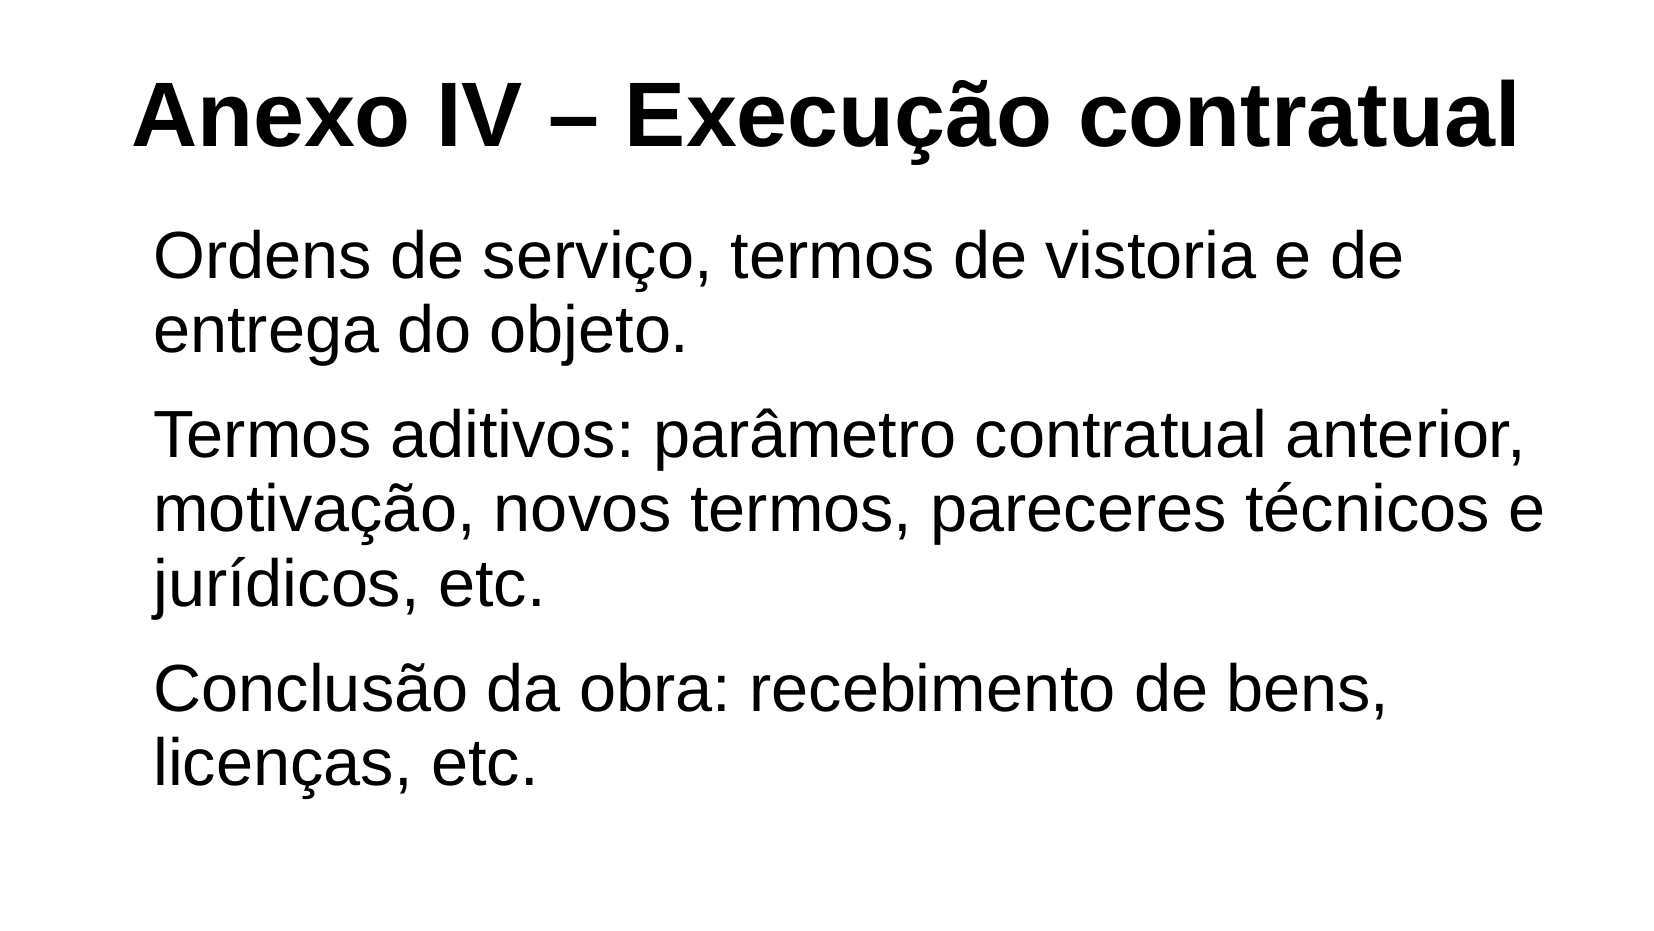

# Anexo IV – Execução contratual
Ordens de serviço, termos de vistoria e de entrega do objeto.
Termos aditivos: parâmetro contratual anterior, motivação, novos termos, pareceres técnicos e jurídicos, etc.
Conclusão da obra: recebimento de bens, licenças, etc.